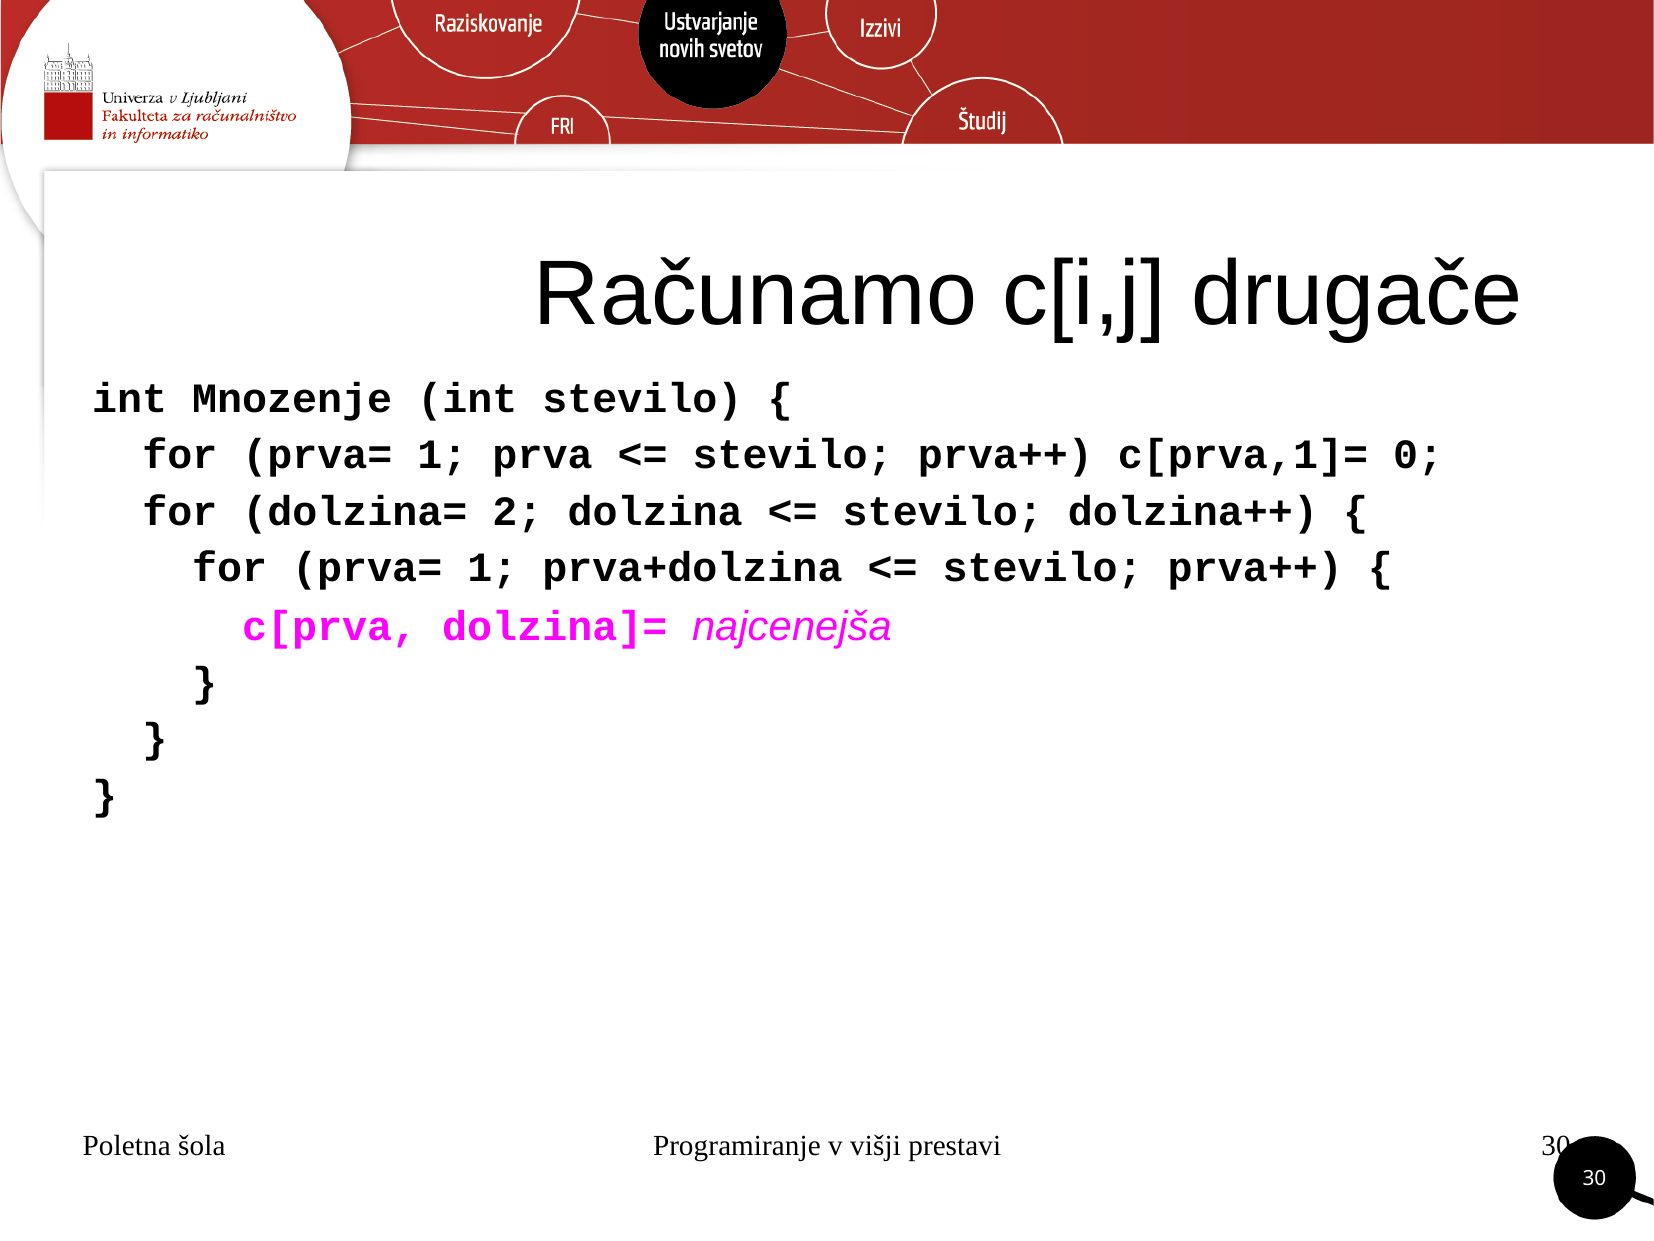

# Računamo c[i,j] drugače
int Mnozenje (int stevilo) {
 for (prva= 1; prva <= stevilo; prva++) c[prva,1]= 0;
 for (dolzina= 2; dolzina <= stevilo; dolzina++) {
 for (prva= 1; prva+dolzina <= stevilo; prva++) {
 c[prva, dolzina]= najcenejša
 }
 }
}
Poletna šola
Programiranje v višji prestavi
30